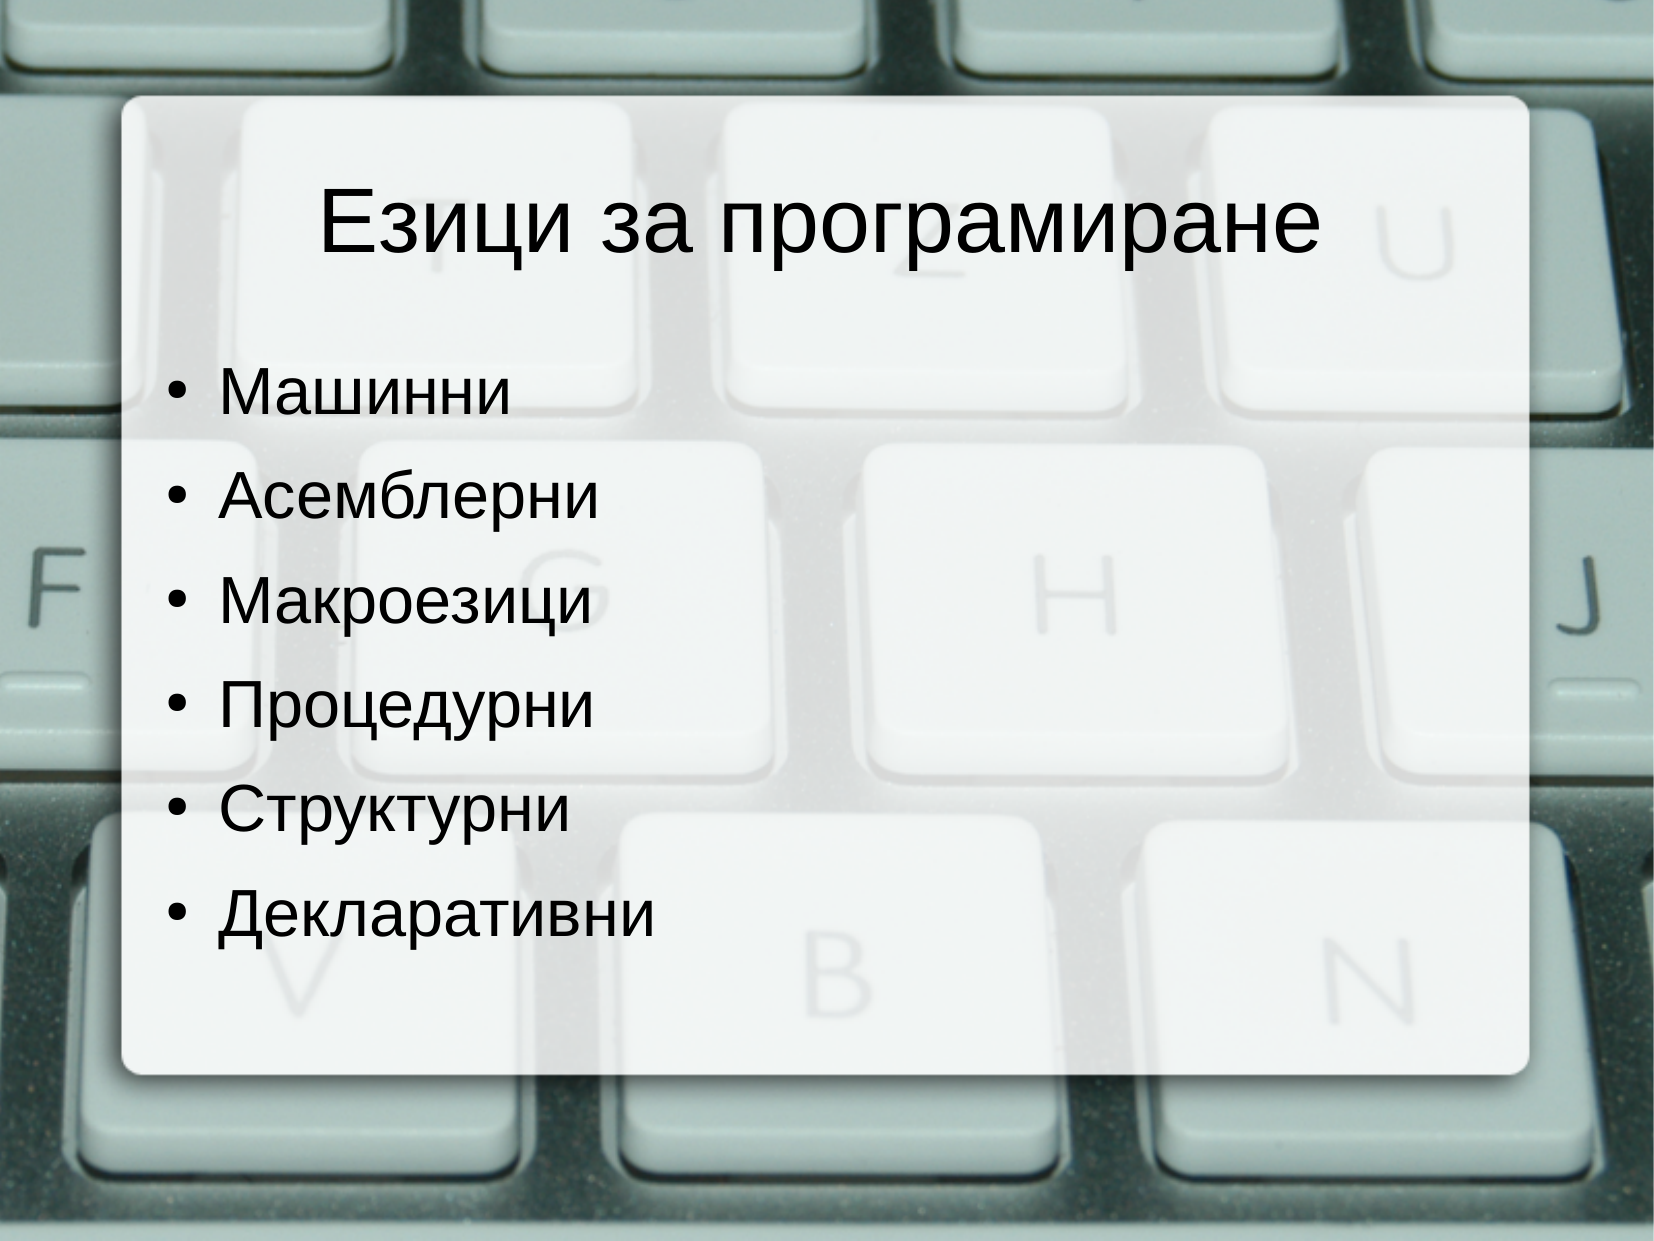

# Езици за програмиране
Машинни
Асемблерни
Макроезици
Процедурни
Структурни
Декларативни